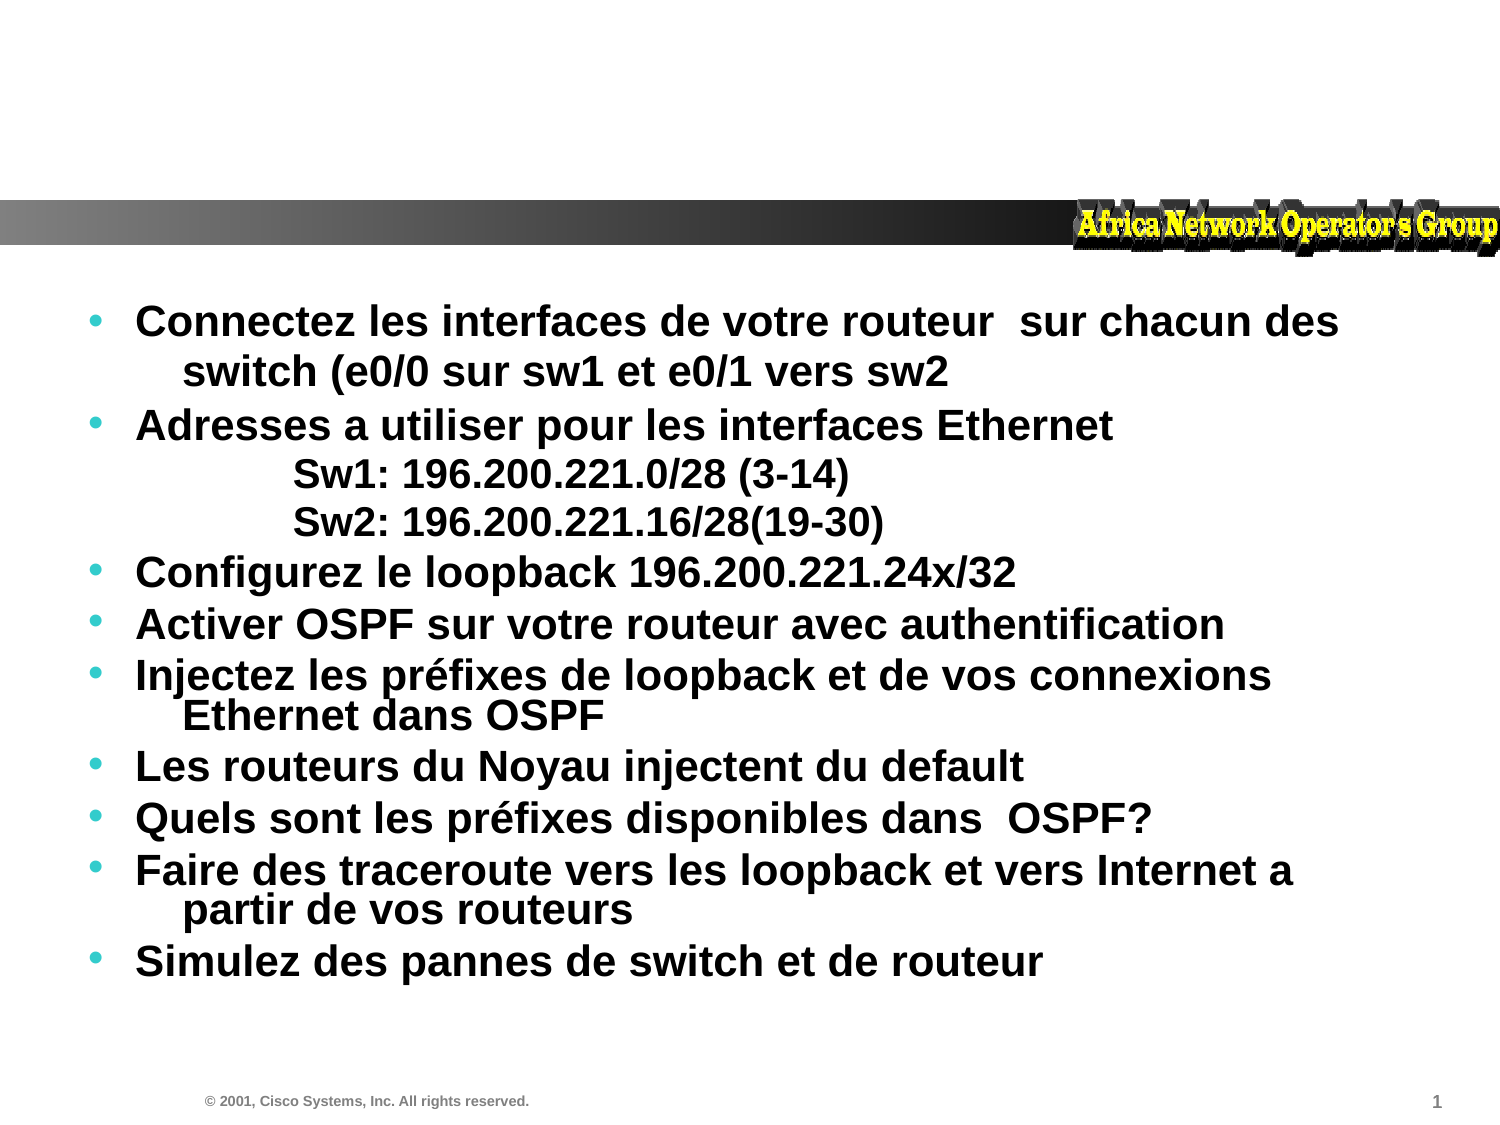

# Connectez les interfaces de votre routeur sur chacun des switch (e0/0 sur sw1 et e0/1 vers sw2
Adresses a utiliser pour les interfaces Ethernet
Sw1: 196.200.221.0/28 (3-14)
Sw2: 196.200.221.16/28(19-30)
Configurez le loopback 196.200.221.24x/32
Activer OSPF sur votre routeur avec authentification
Injectez les préfixes de loopback et de vos connexions Ethernet dans OSPF
Les routeurs du Noyau injectent du default
Quels sont les préfixes disponibles dans OSPF?
Faire des traceroute vers les loopback et vers Internet a partir de vos routeurs
Simulez des pannes de switch et de routeur